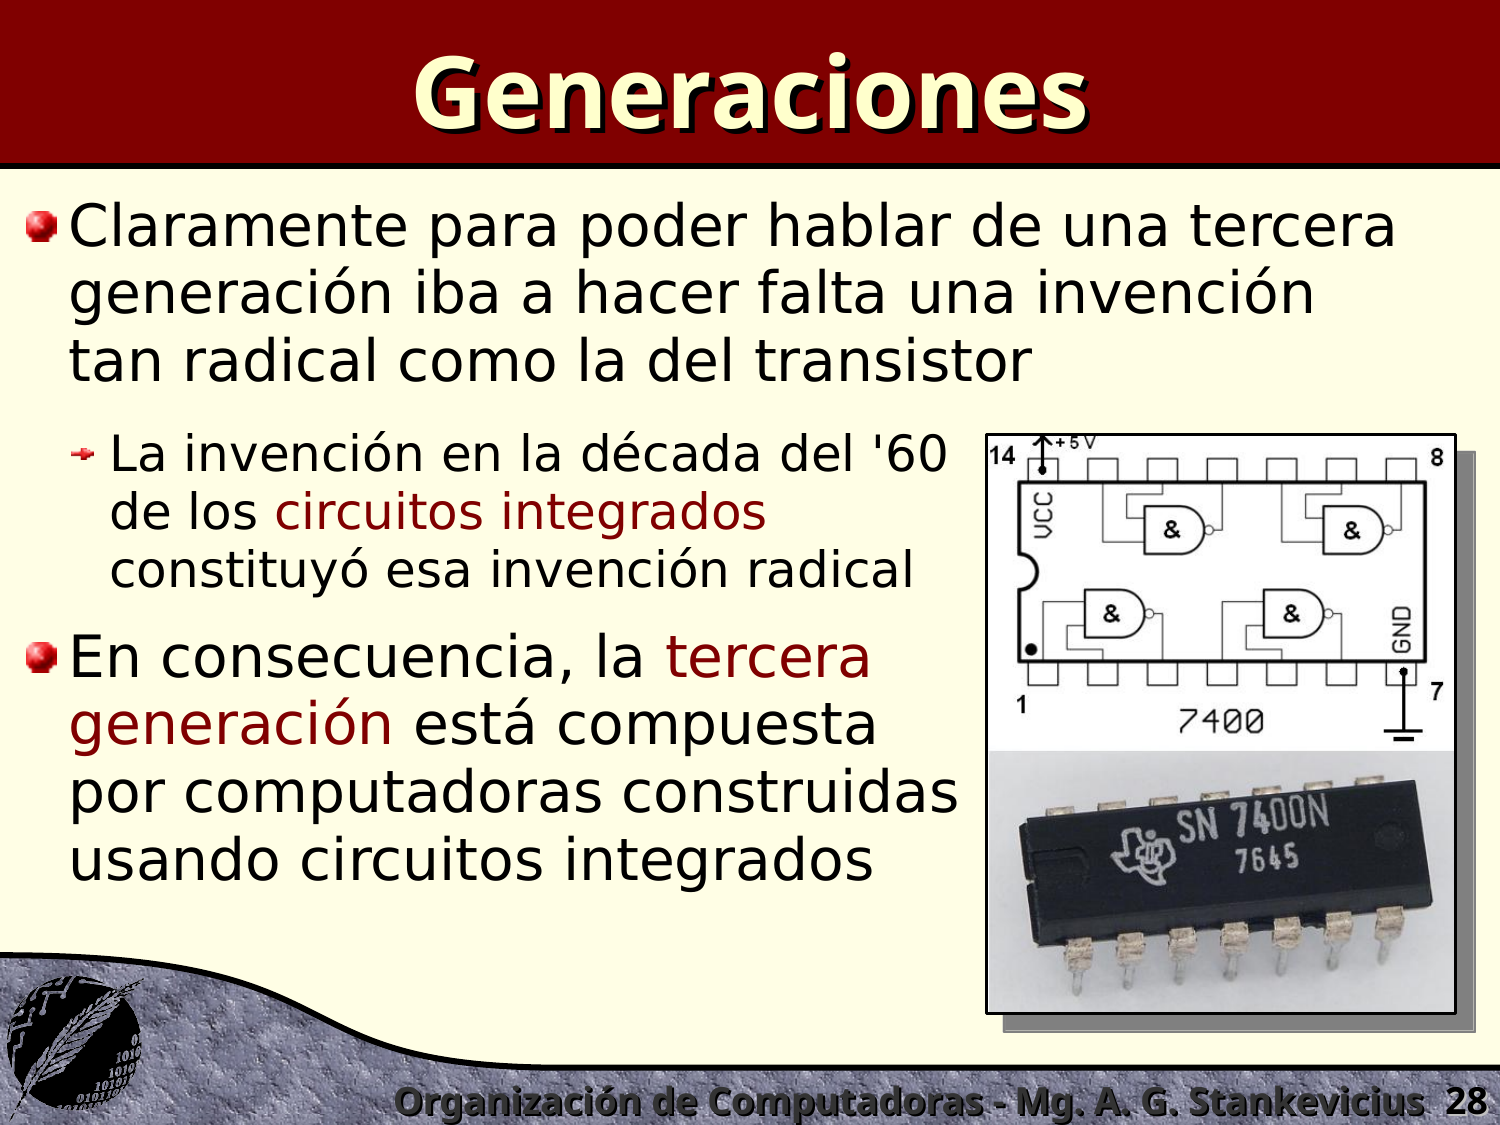

# Generaciones
Claramente para poder hablar de una tercera generación iba a hacer falta una invención
tan radical como la del transistor
La invención en la década del '60
de los circuitos integrados
constituyó esa invención radical
En consecuencia, la tercera
generación está compuesta
por computadoras construidas
usando circuitos integrados
28